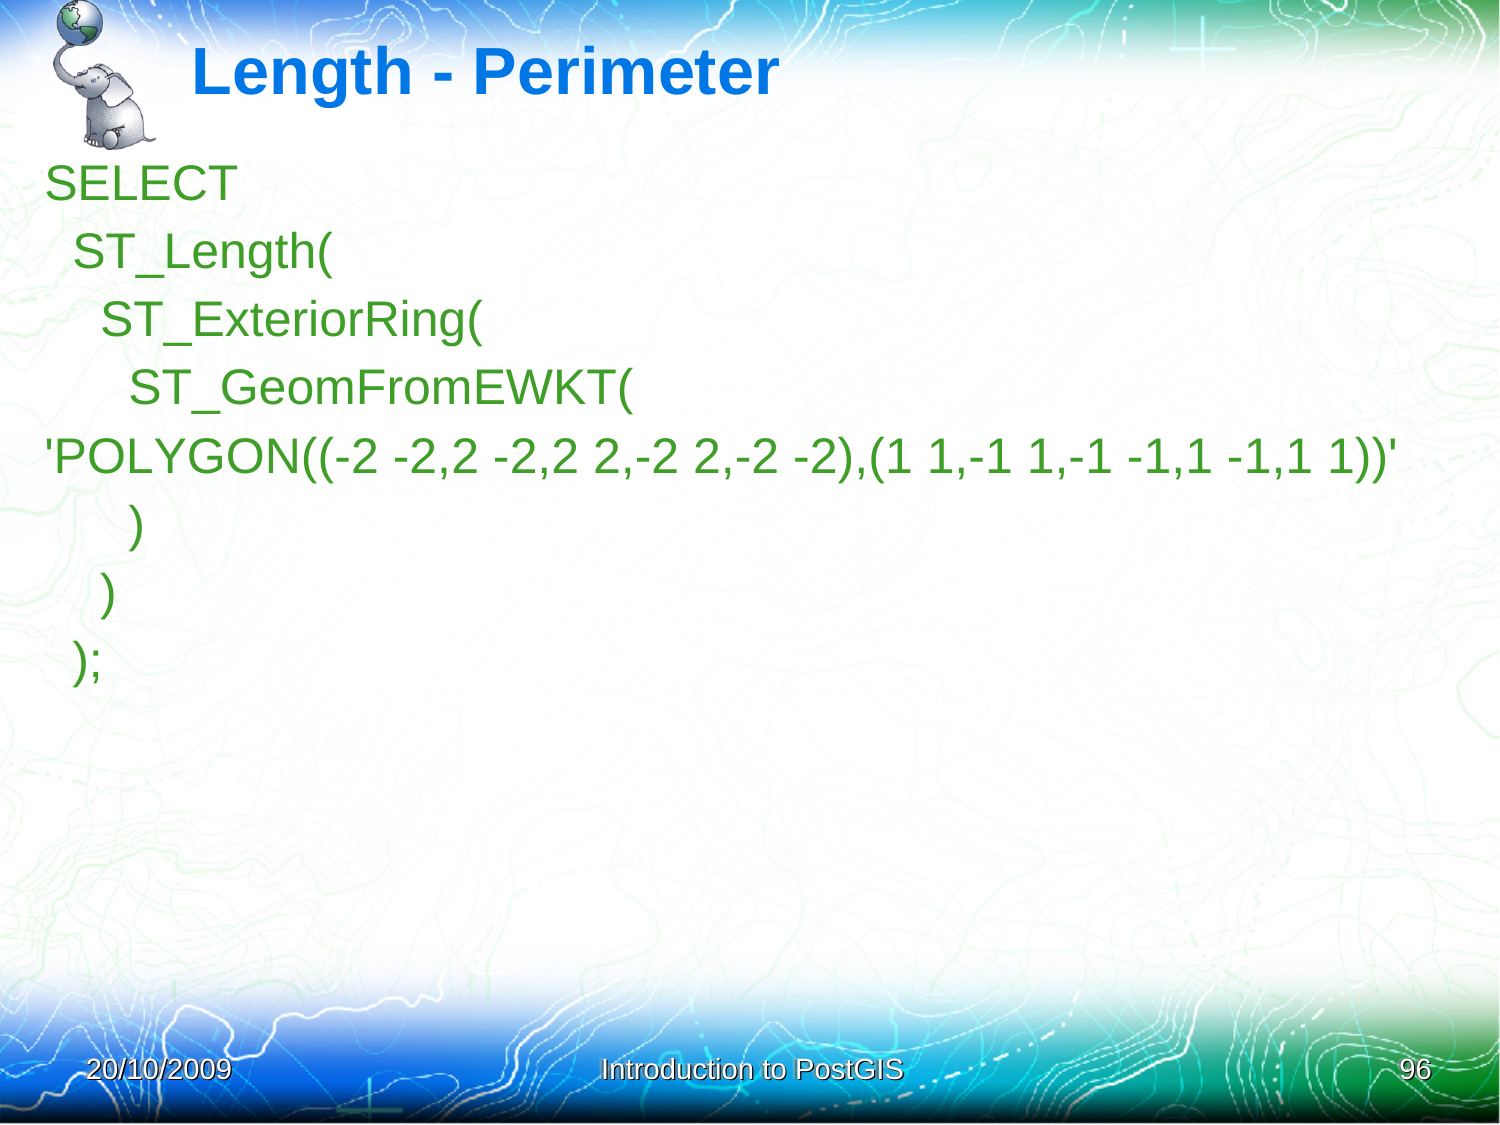

# Length - Perimeter
SELECT
 ST_Length(
 ST_ExteriorRing(
 ST_GeomFromEWKT(
'POLYGON((-2 -2,2 -2,2 2,-2 2,-2 -2),(1 1,-1 1,-1 -1,1 -1,1 1))'
 )
 )
 );
20/10/2009
Introduction to PostGIS
96